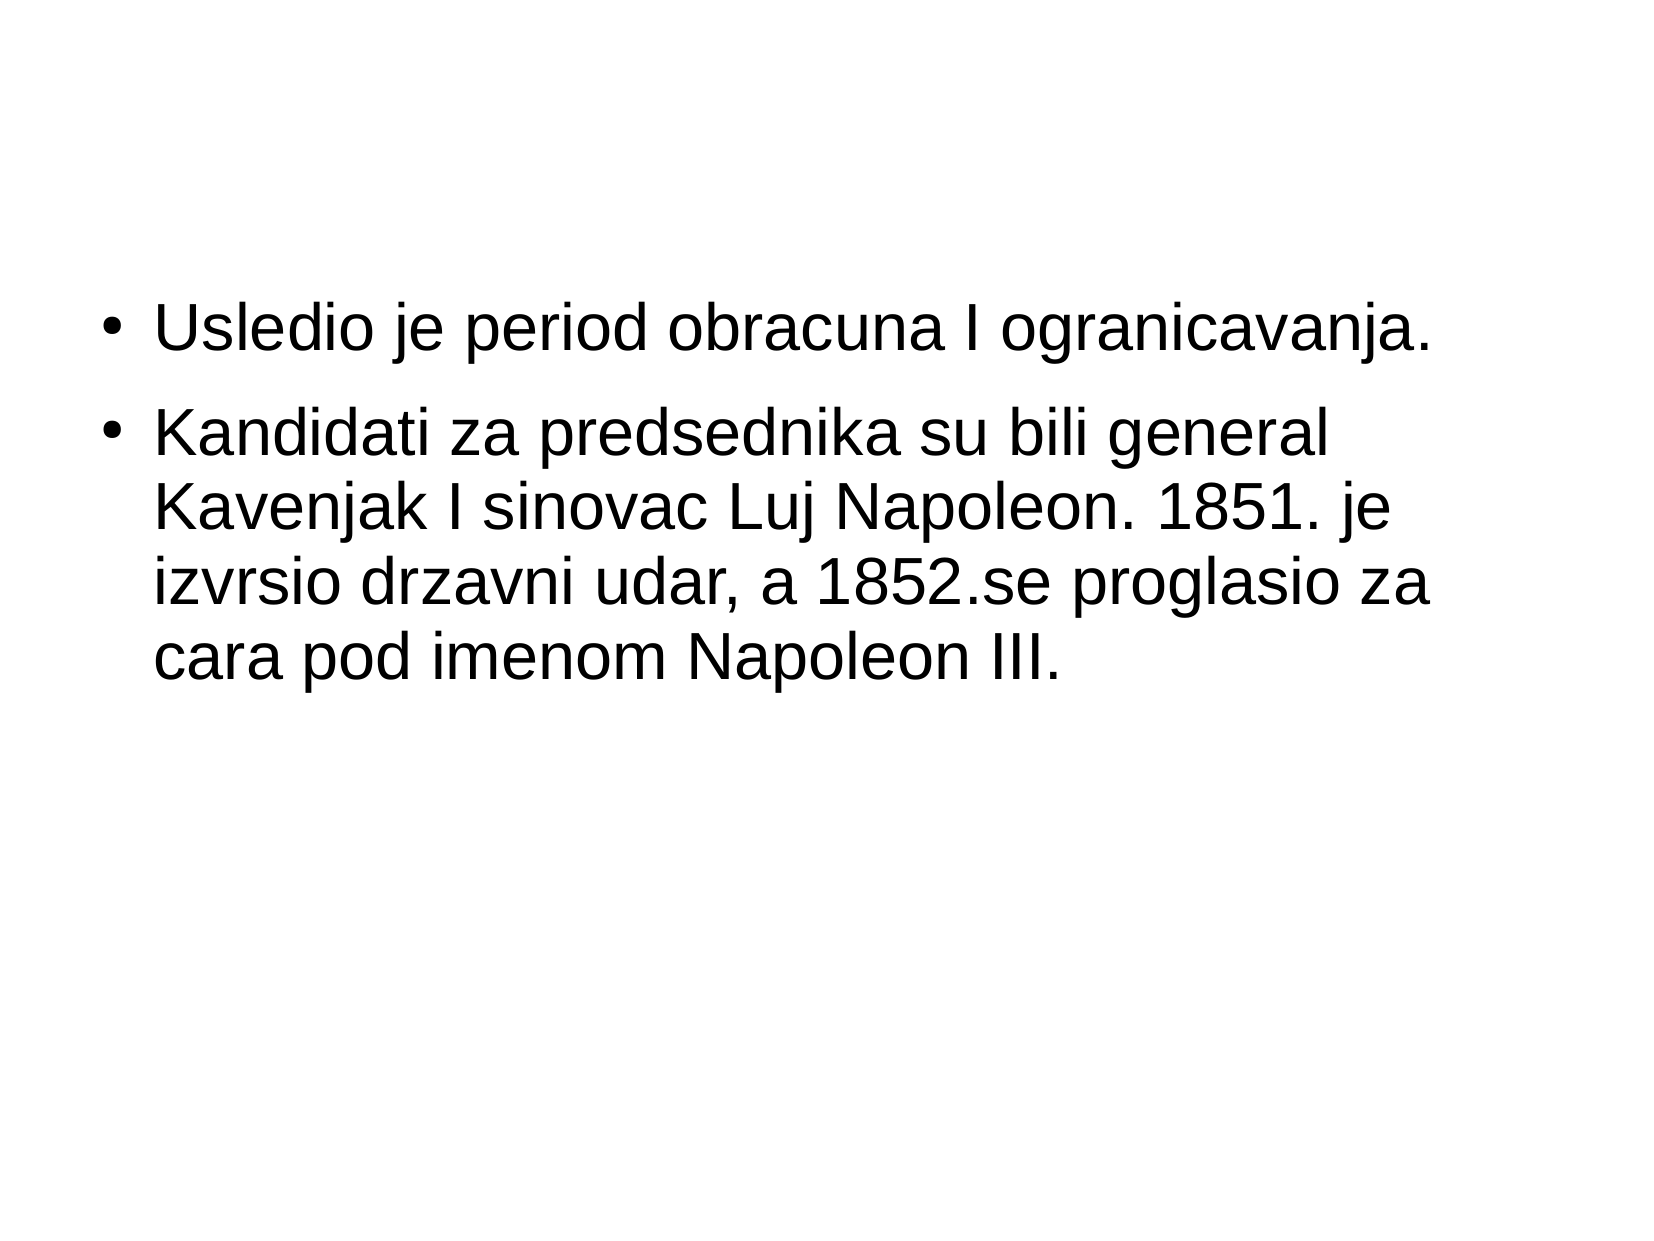

#
Usledio je period obracuna I ogranicavanja.
Kandidati za predsednika su bili general Kavenjak I sinovac Luj Napoleon. 1851. je izvrsio drzavni udar, a 1852.se proglasio za cara pod imenom Napoleon III.